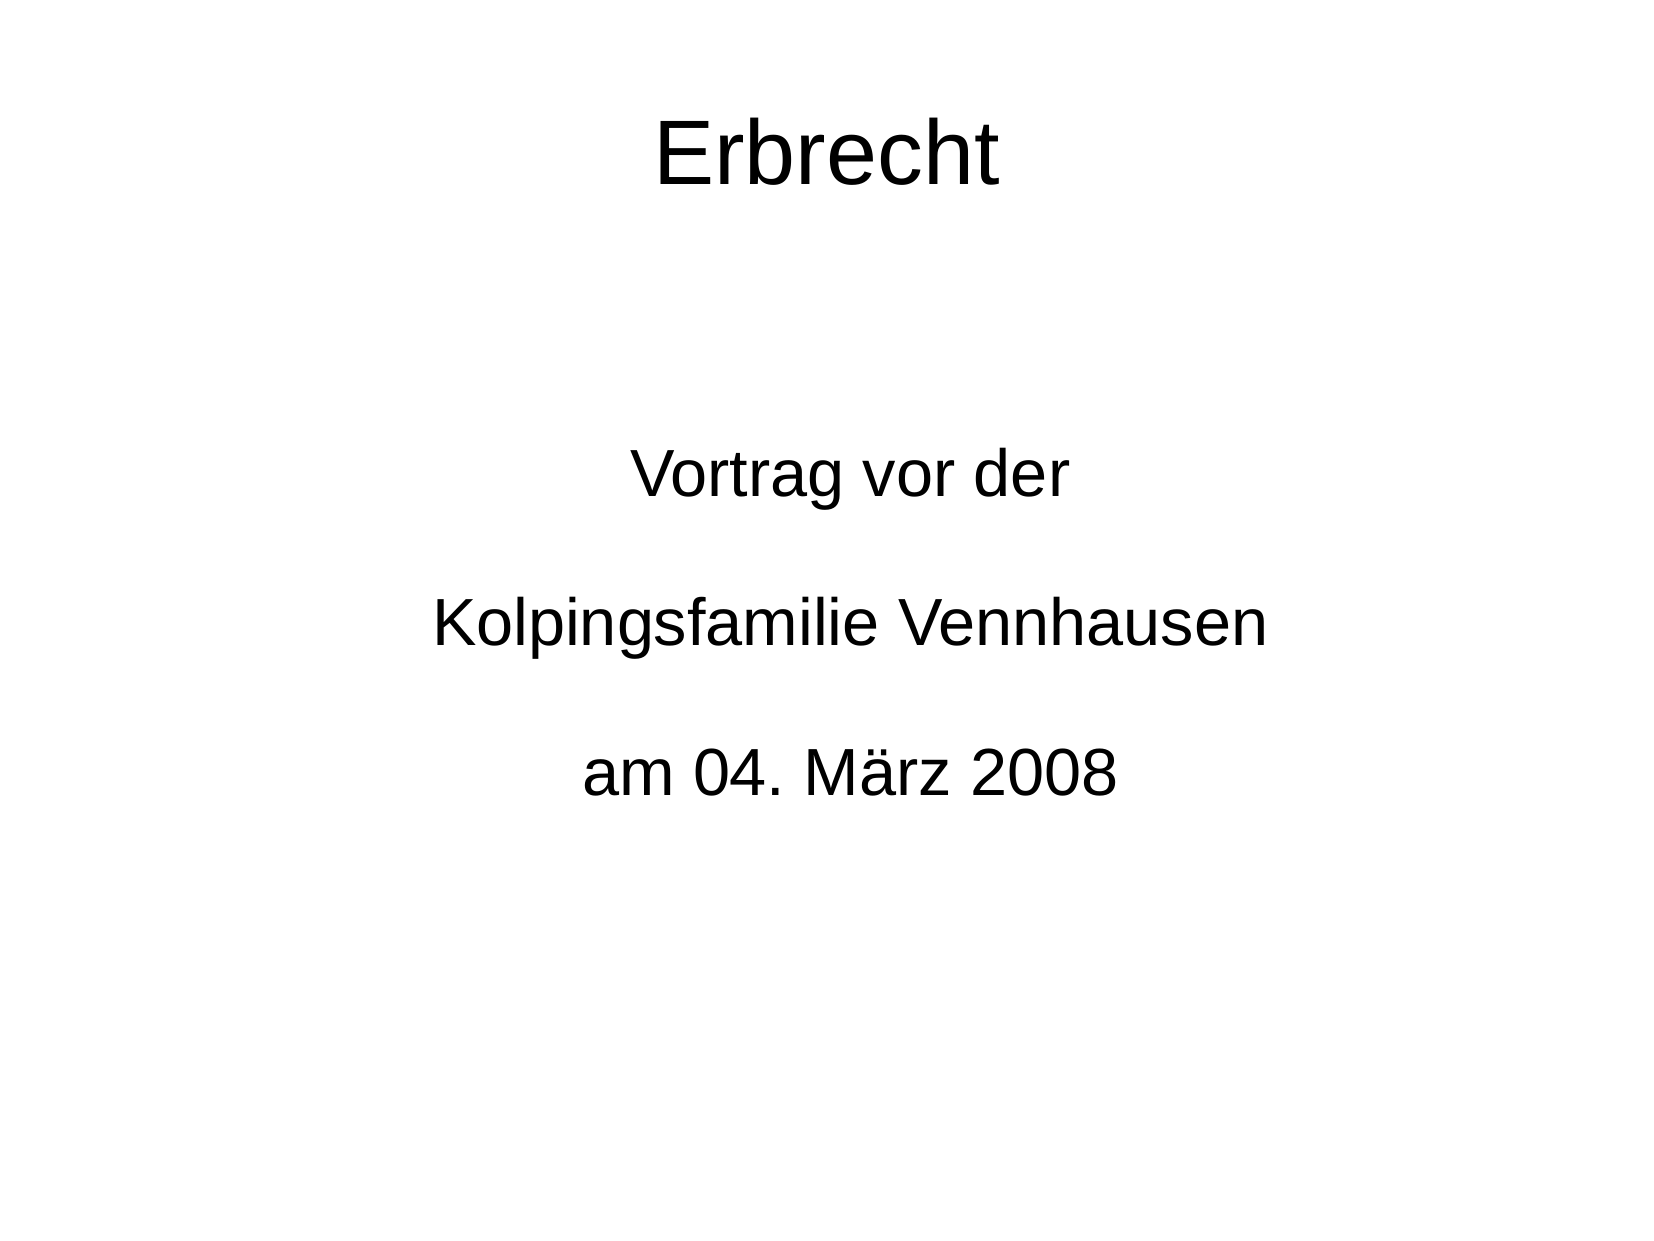

# Erbrecht
Vortrag vor der
Kolpingsfamilie Vennhausen
am 04. März 2008